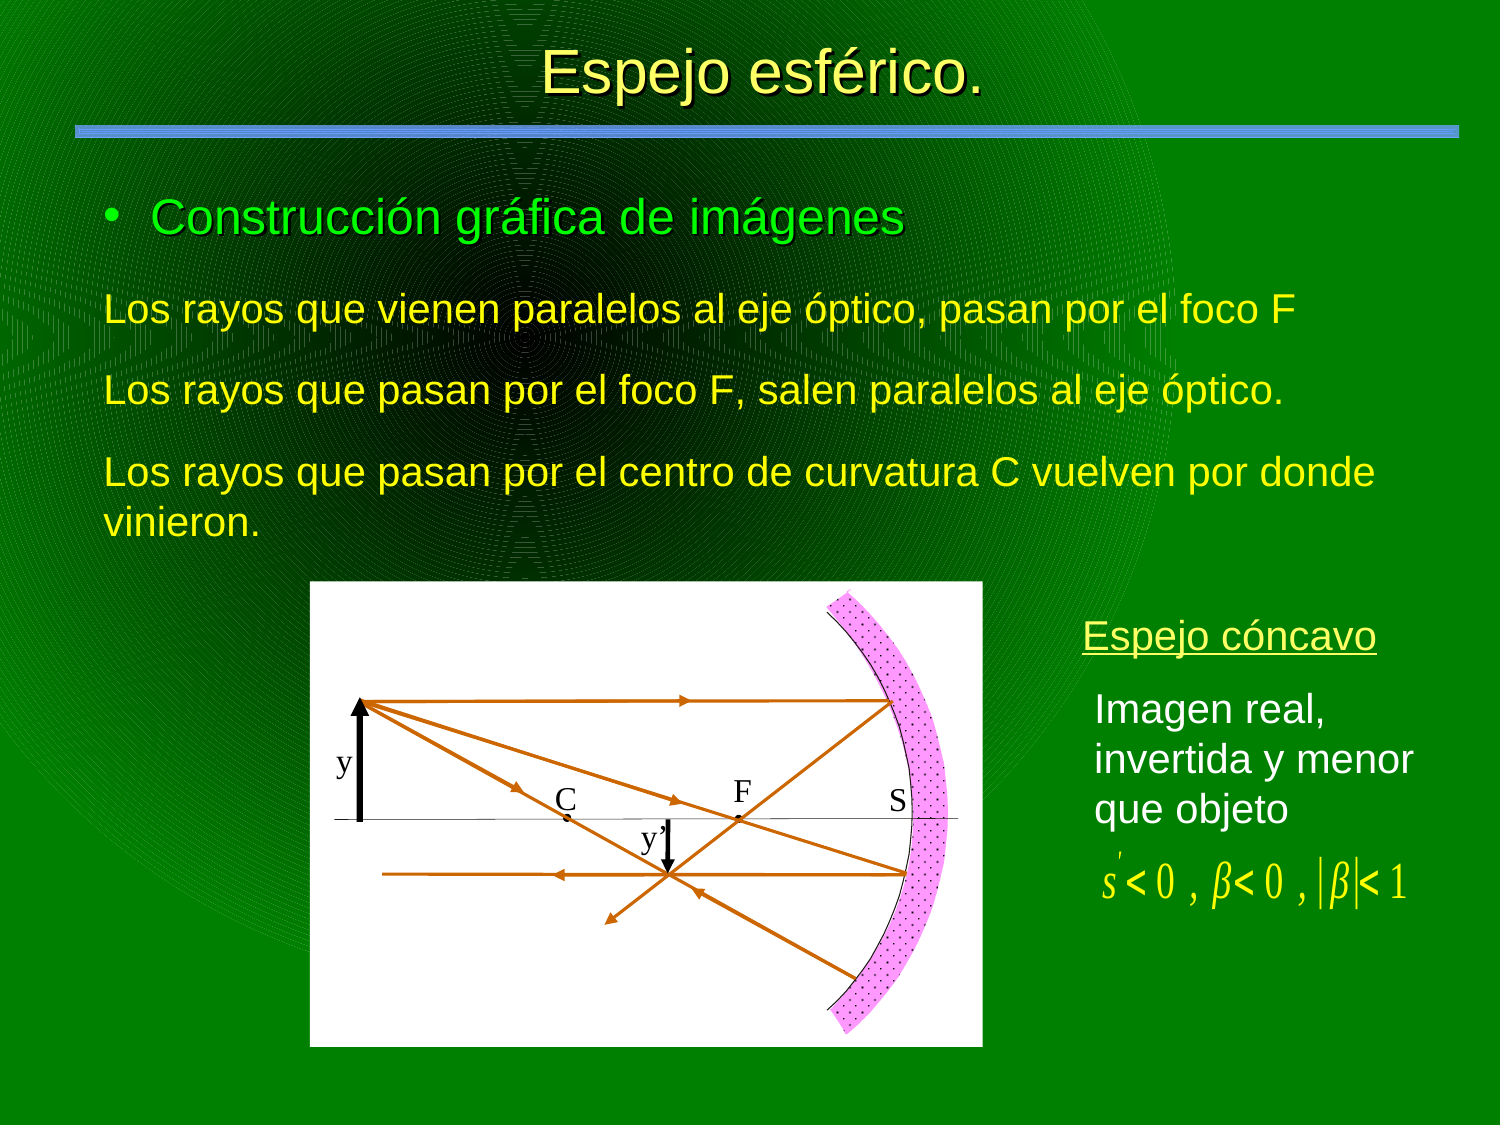

Espejo esférico.
Construcción gráfica de imágenes
Los rayos que vienen paralelos al eje óptico, pasan por el foco F
Los rayos que pasan por el foco F, salen paralelos al eje óptico.
Los rayos que pasan por el centro de curvatura C vuelven por donde vinieron.
F
C
S
Espejo cóncavo
Imagen real,
invertida y menor que objeto
y
y’